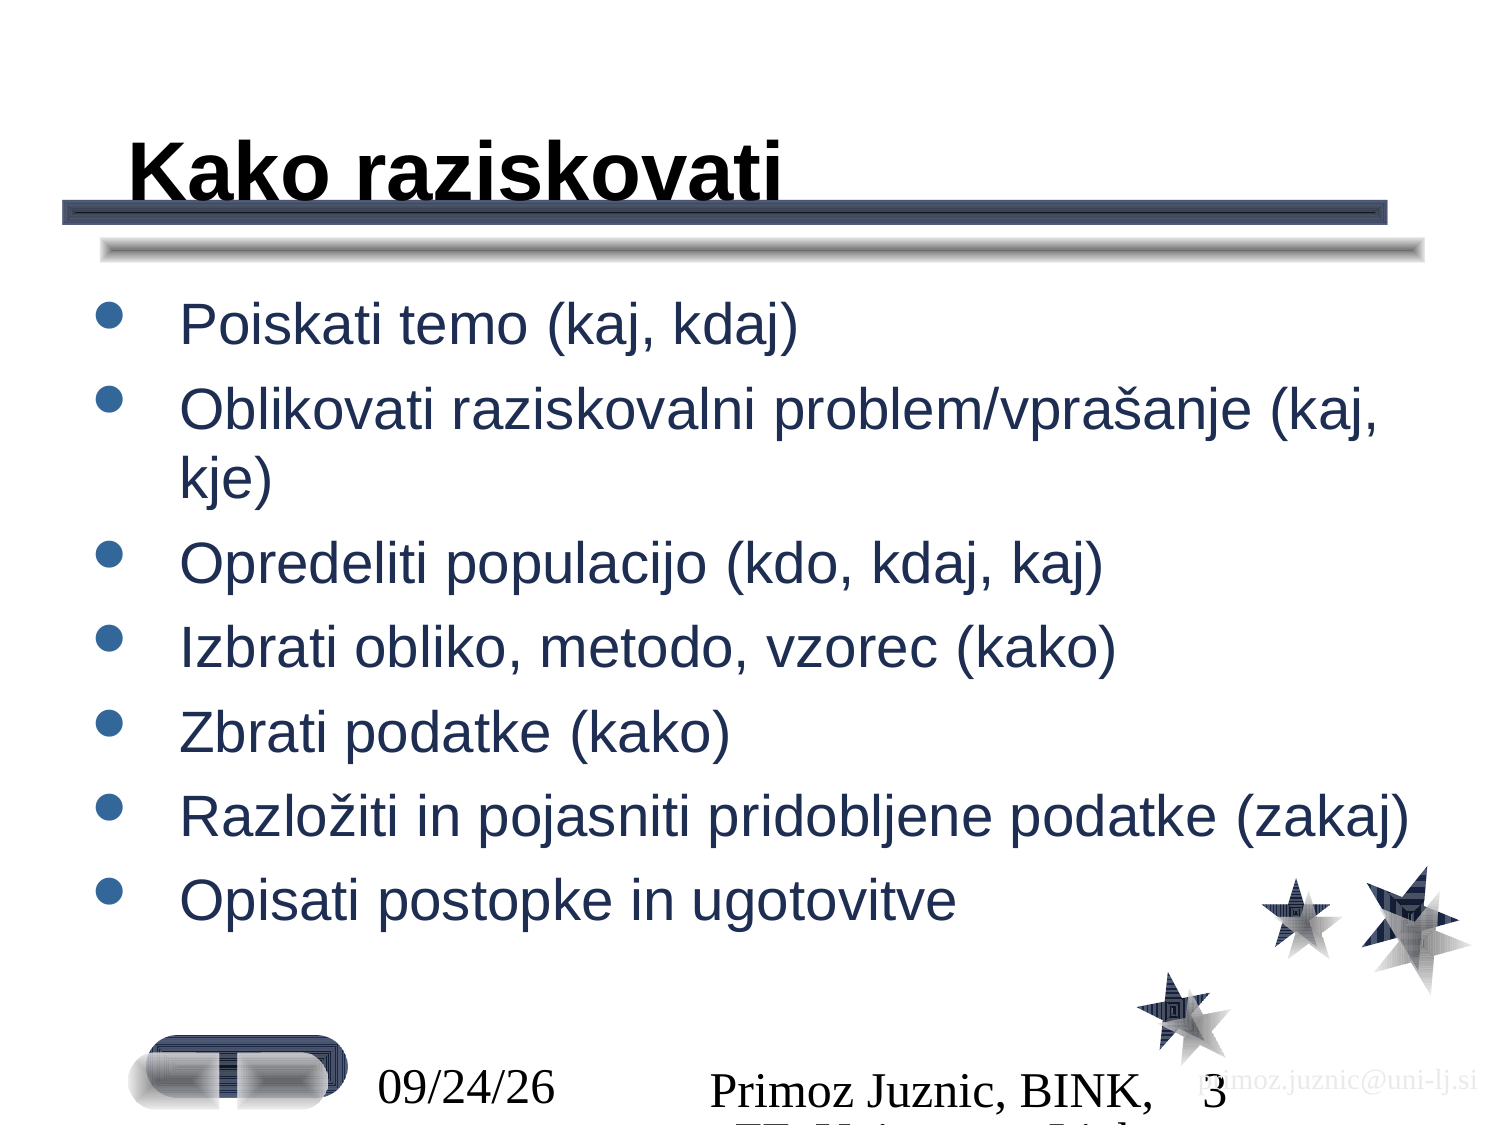

# Kako raziskovati
Poiskati temo (kaj, kdaj)
Oblikovati raziskovalni problem/vprašanje (kaj, kje)
Opredeliti populacijo (kdo, kdaj, kaj)
Izbrati obliko, metodo, vzorec (kako)
Zbrati podatke (kako)
Razložiti in pojasniti pridobljene podatke (zakaj)
Opisati postopke in ugotovitve
Primoz Juznic, BINK, FF, Univerza v Ljubljani
3